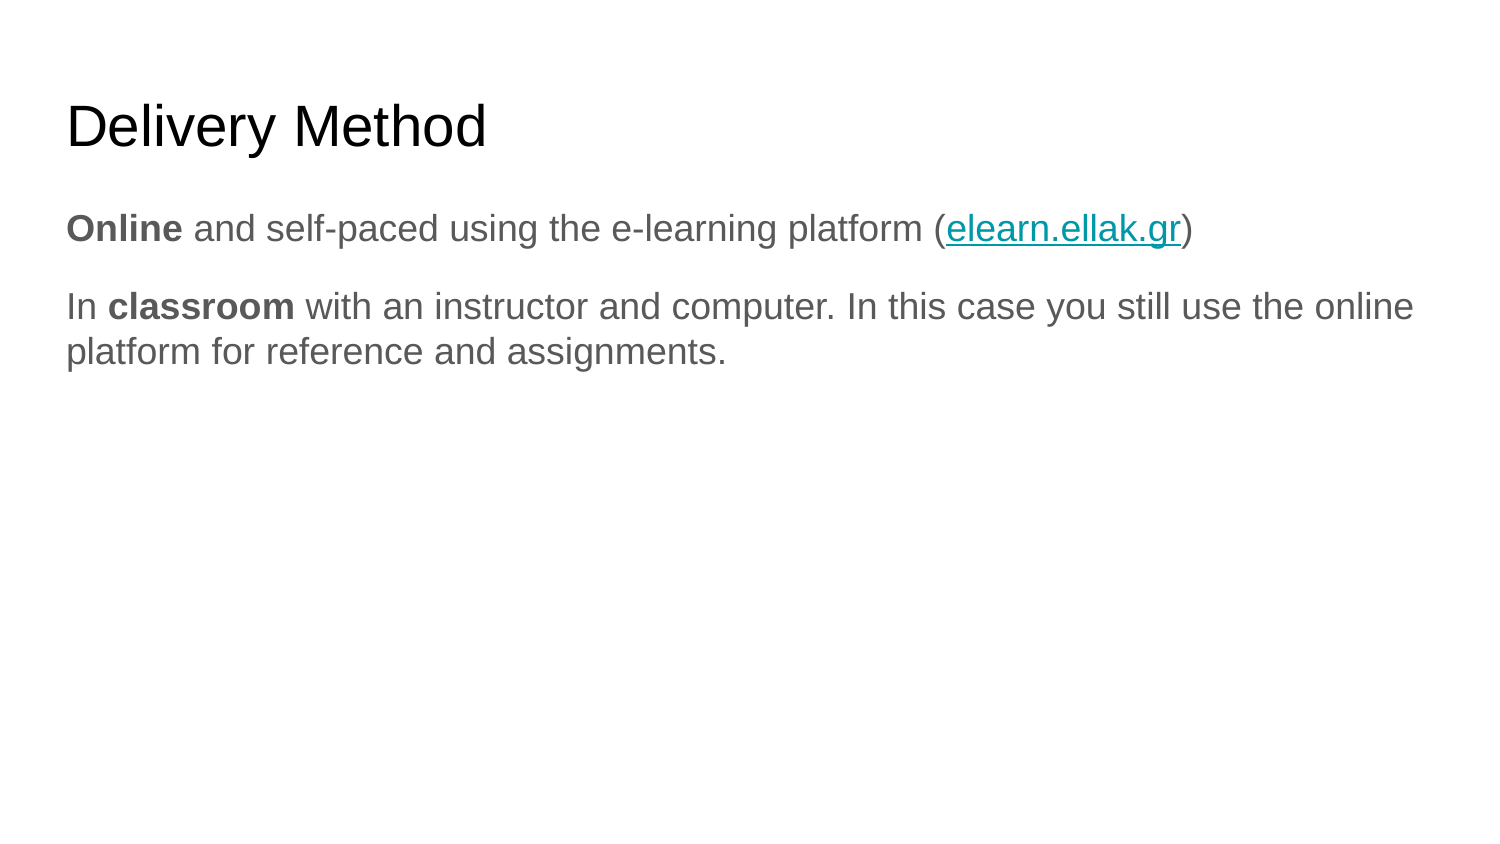

# Delivery Method
Online and self-paced using the e-learning platform (elearn.ellak.gr)
In classroom with an instructor and computer. In this case you still use the online platform for reference and assignments.